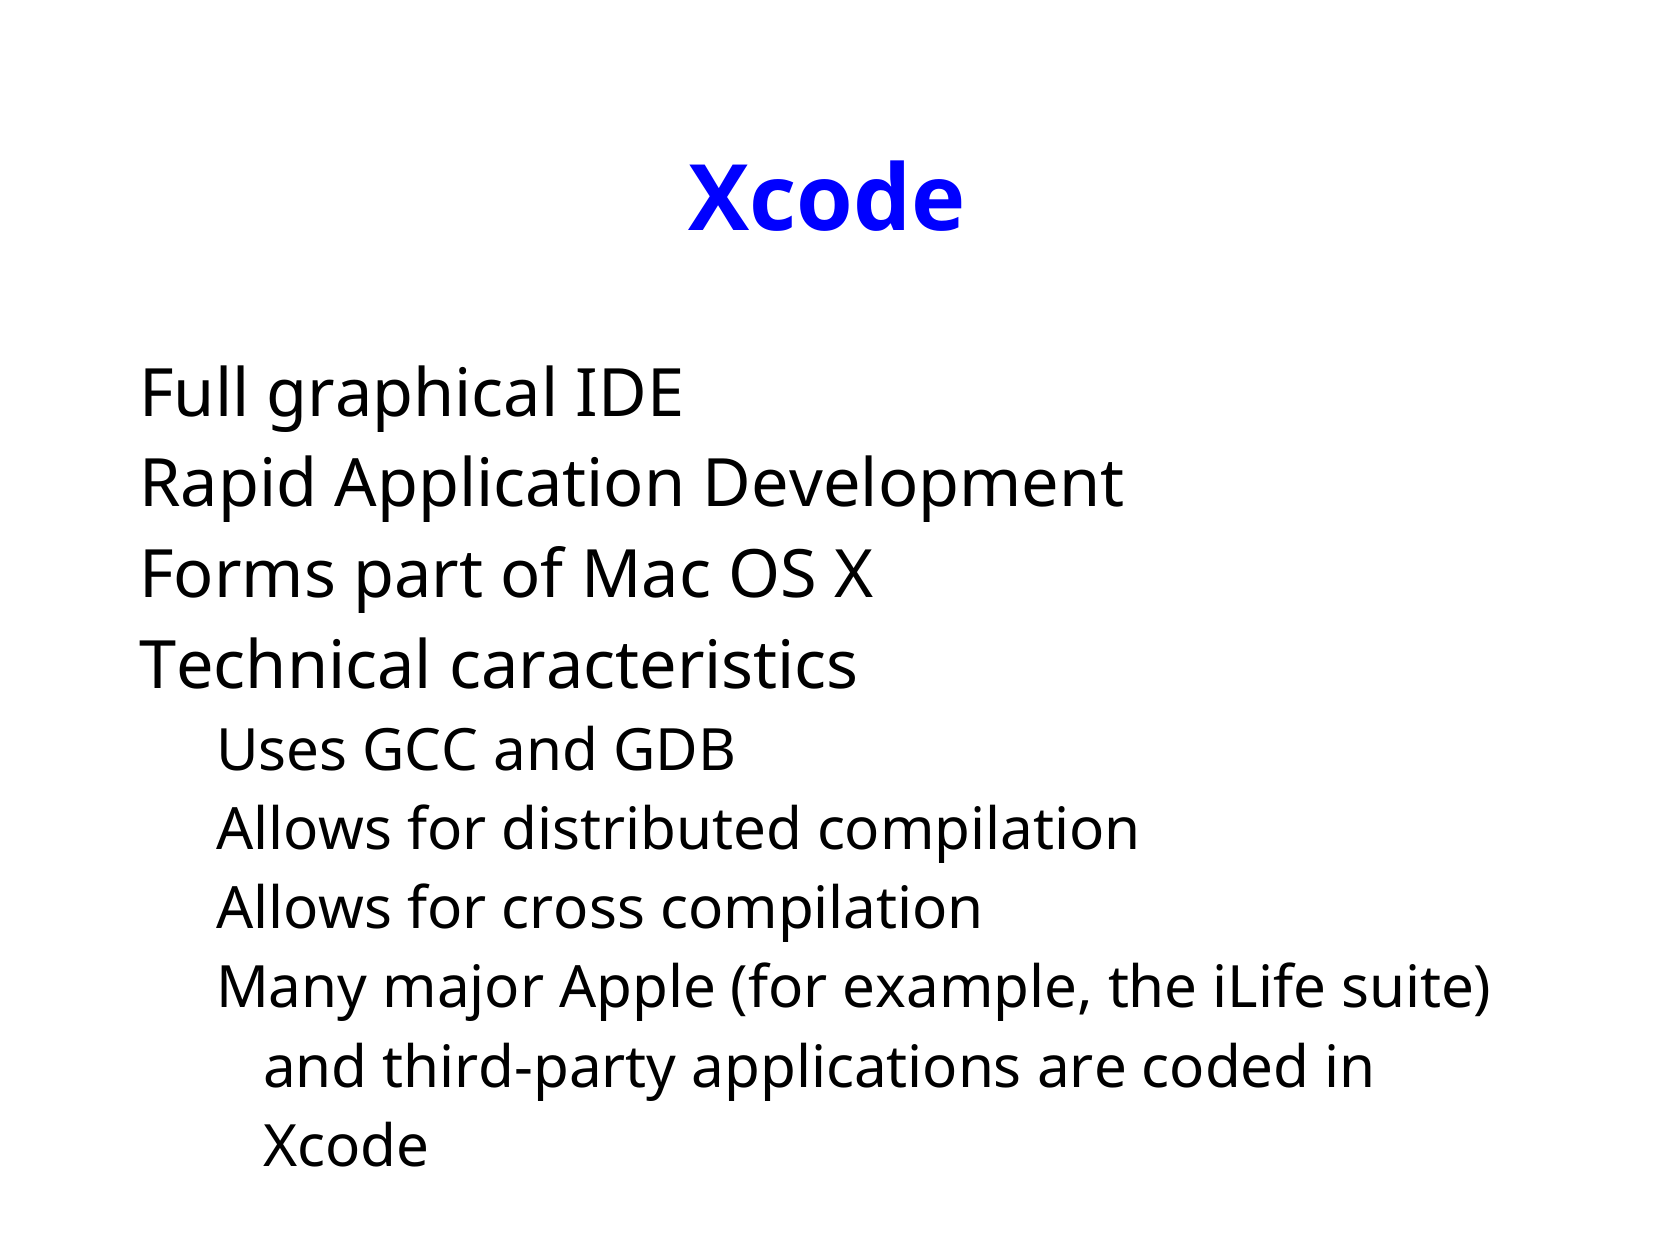

# Xcode
Full graphical IDE
Rapid Application Development
Forms part of Mac OS X
Technical caracteristics
Uses GCC and GDB
Allows for distributed compilation
Allows for cross compilation
Many major Apple (for example, the iLife suite) and third-party applications are coded in Xcode